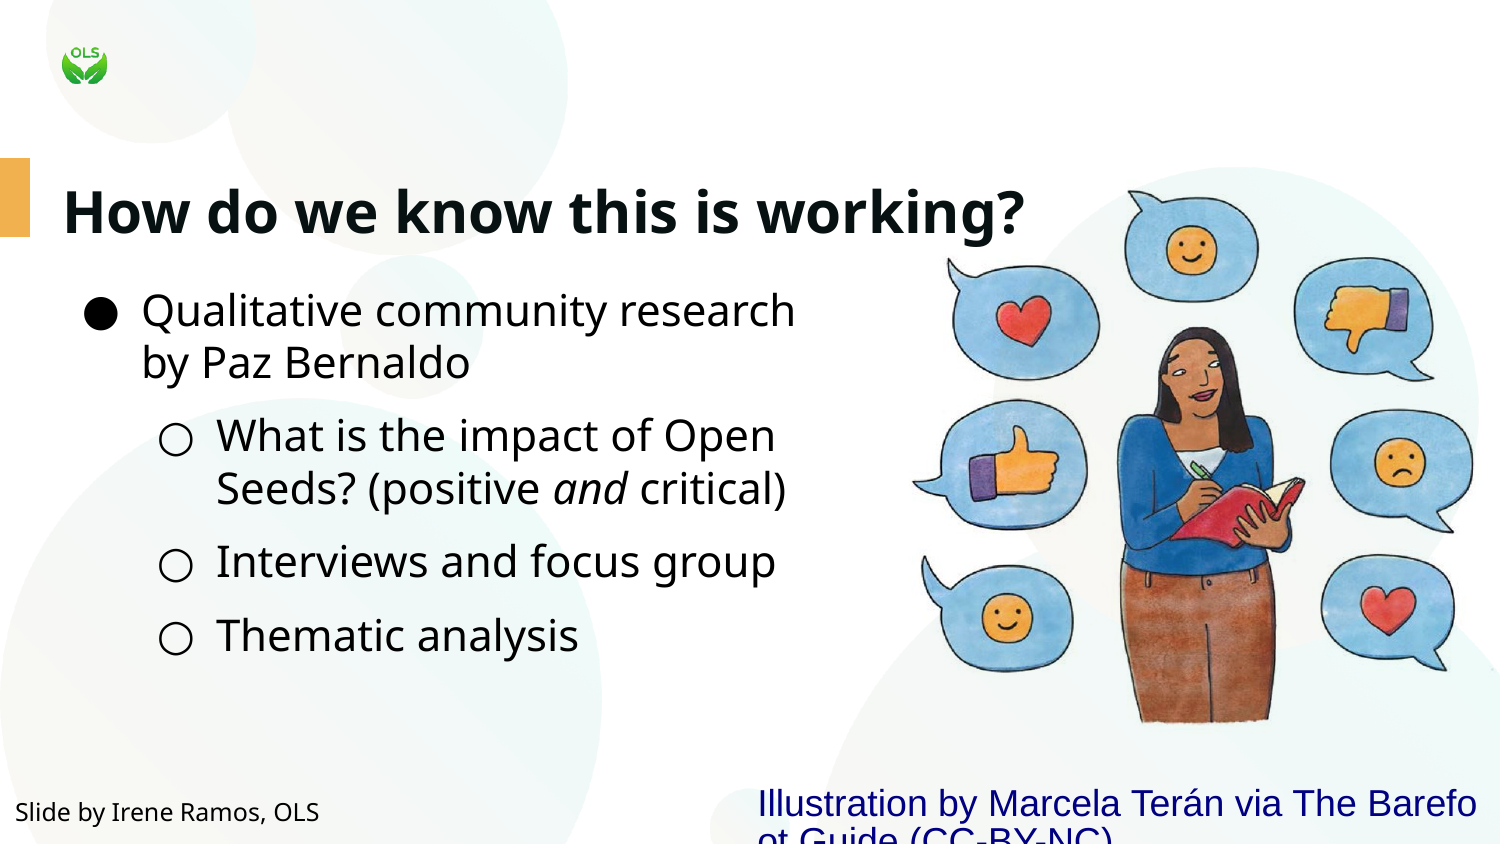

How do we know this is working?
# Qualitative community research by Paz Bernaldo
What is the impact of Open Seeds? (positive and critical)
Interviews and focus group
Thematic analysis
Illustration by Marcela Terán via The Barefoot Guide (CC-BY-NC)
Slide by Irene Ramos, OLS